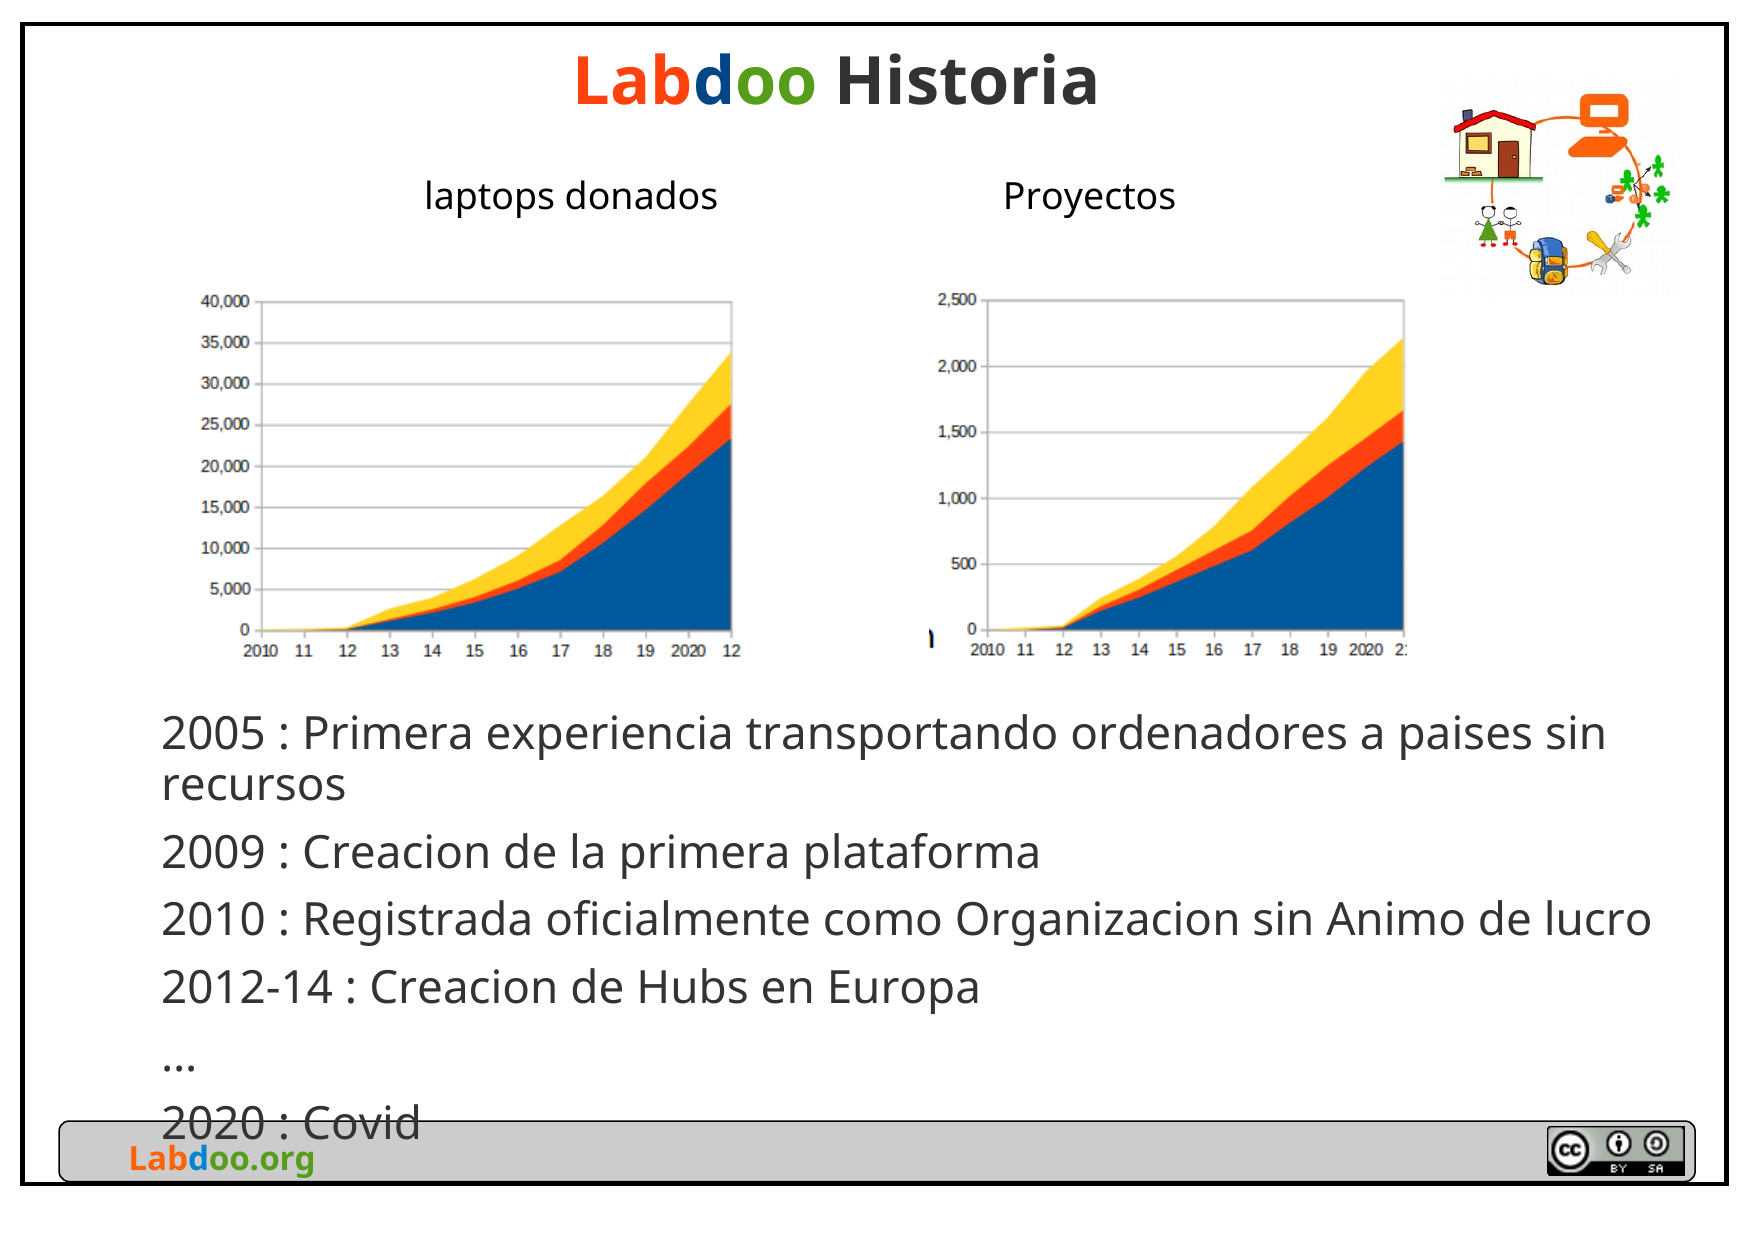

# Labdoo Historia
laptops donados
Proyectos
2005 : Primera experiencia transportando ordenadores a paises sin recursos
2009 : Creacion de la primera plataforma
2010 : Registrada oficialmente como Organizacion sin Animo de lucro
2012-14 : Creacion de Hubs en Europa
…
2020 : Covid
Labdoo.org